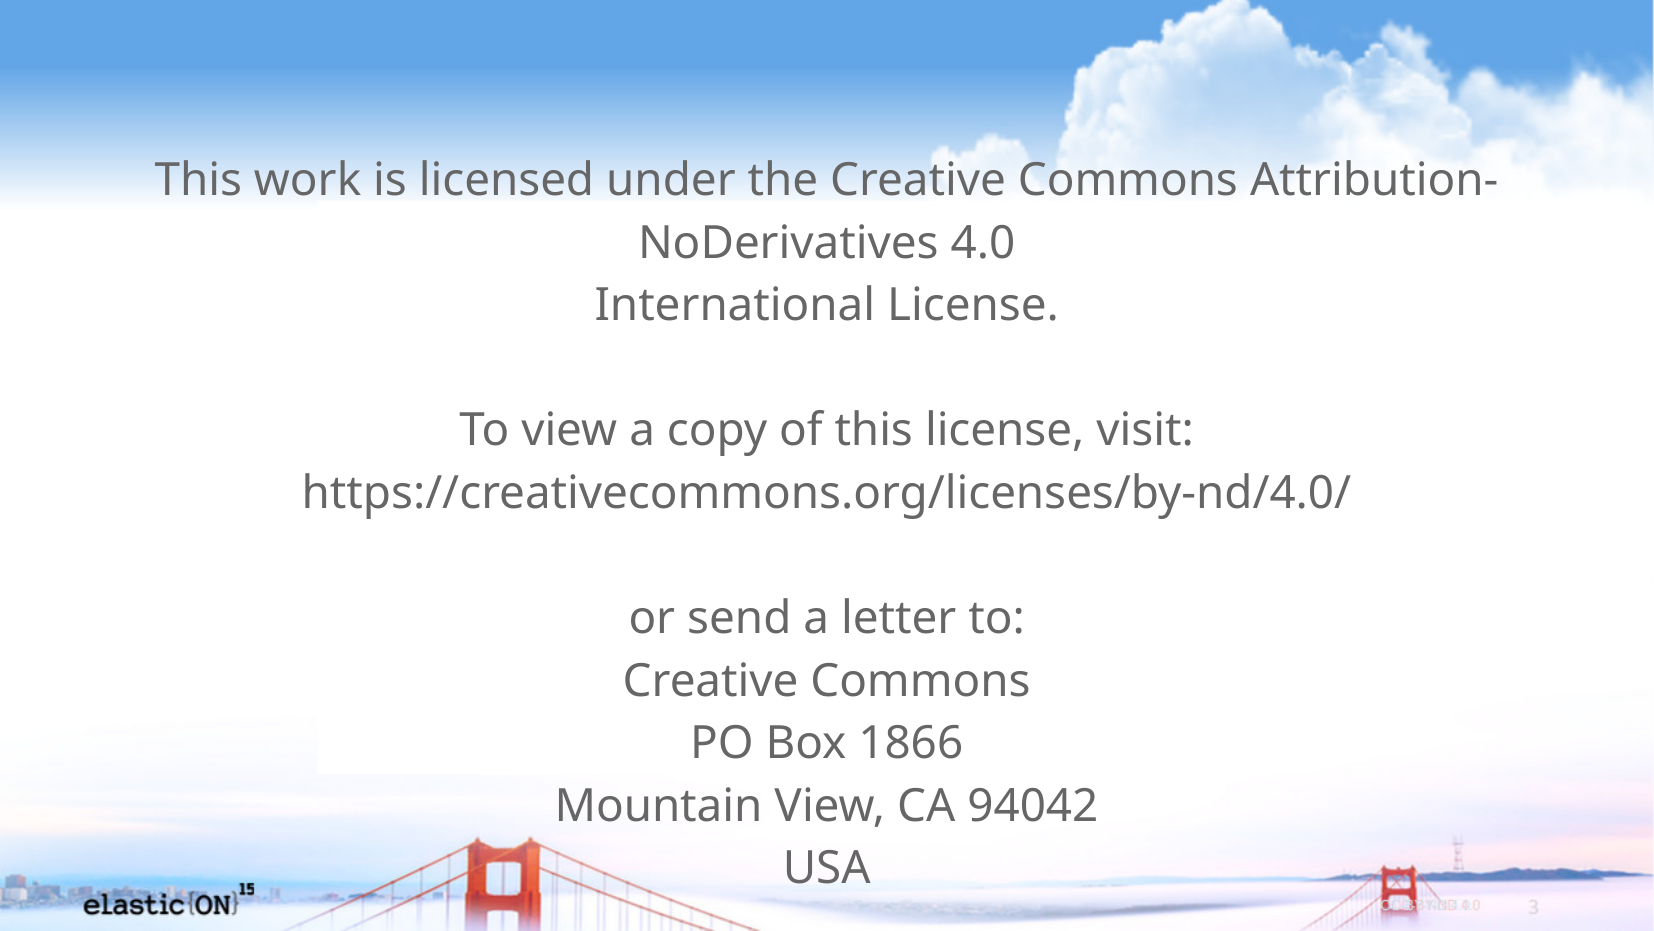

# This work is licensed under the Creative Commons Attribution-NoDerivatives 4.0
International License.
To view a copy of this license, visit:
https://creativecommons.org/licenses/by-nd/4.0/
or send a letter to:
Creative Commons
PO Box 1866
Mountain View, CA 94042
USA